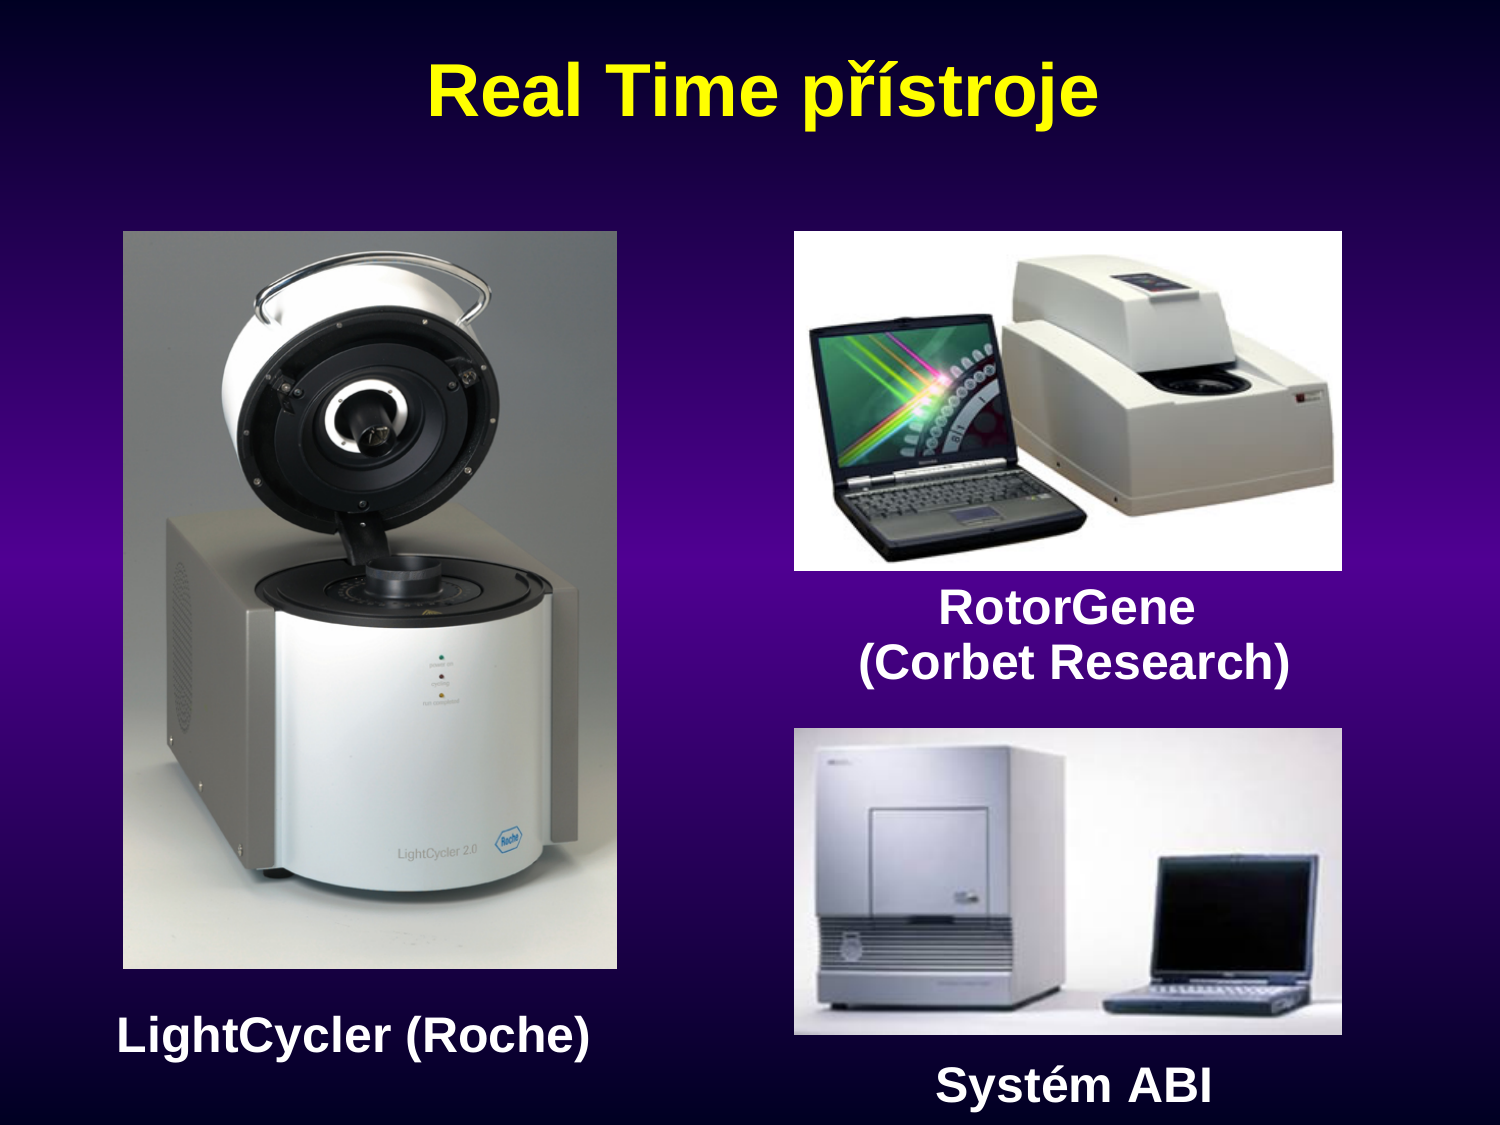

# Real Time přístroje
RotorGene
(Corbet Research)
LightCycler (Roche)
Systém ABI